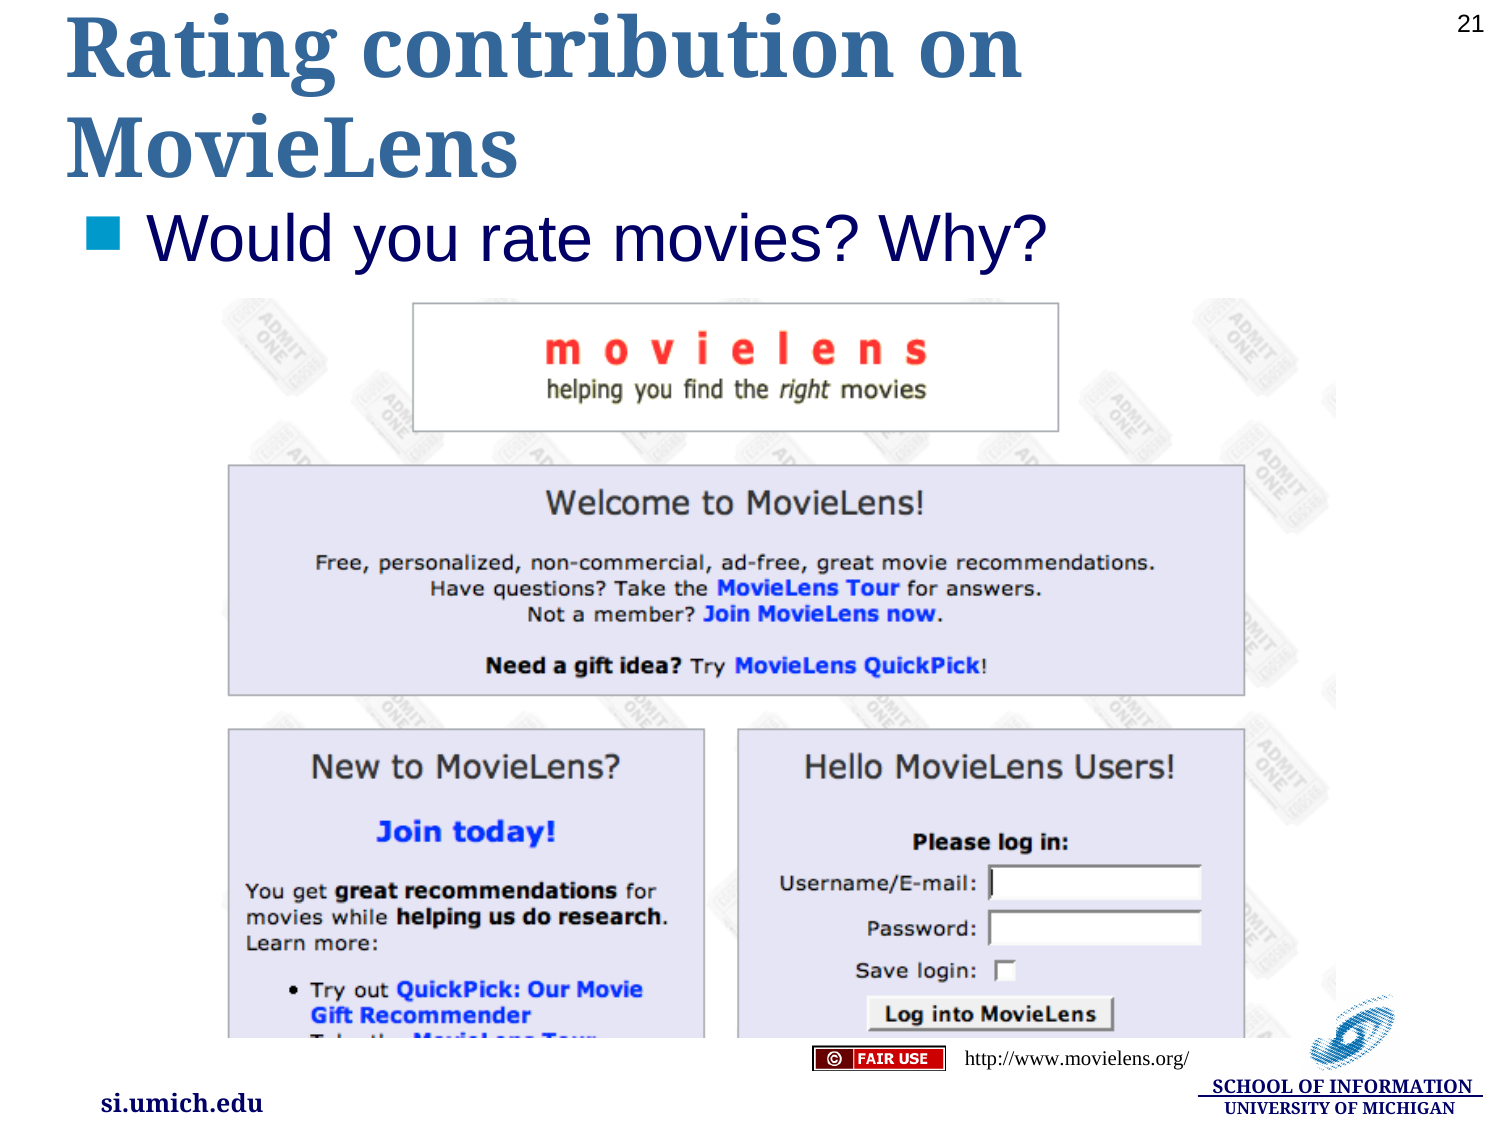

# Rating contribution on MovieLens
Would you rate movies? Why?
http://www.movielens.org/